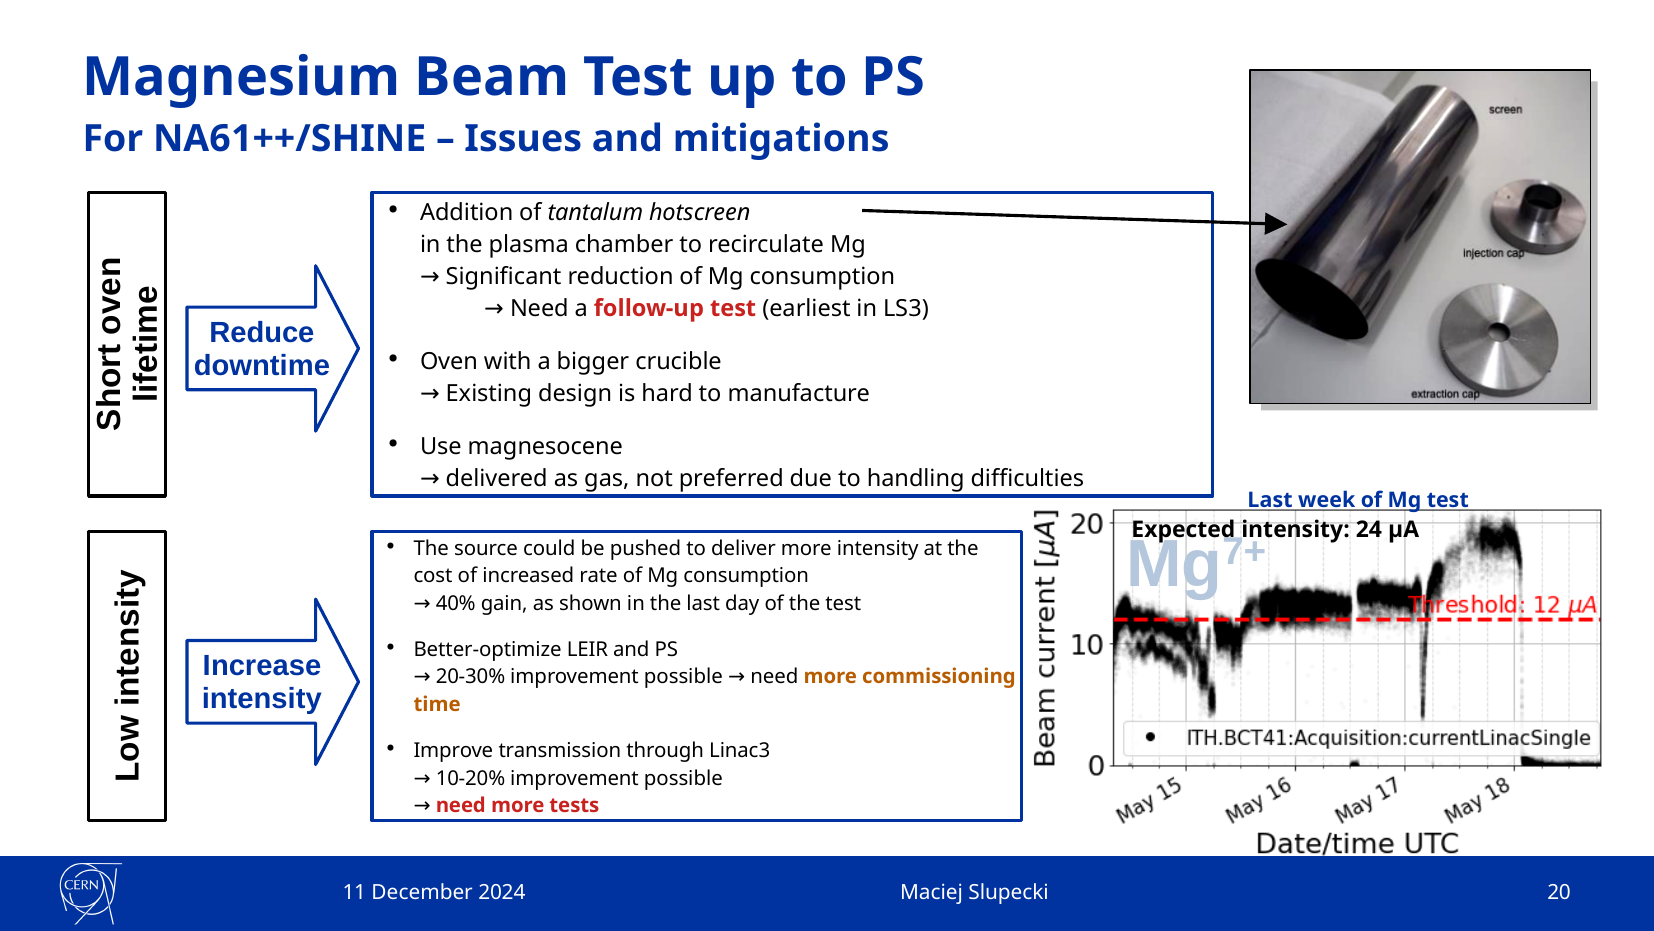

# Magnesium Beam Test up to PS For NA61++/SHINE – Issues and mitigations
Addition of tantalum hotscreen
in the plasma chamber to recirculate Mg
→ Significant reduction of Mg consumption
	→ Need a follow-up test (earliest in LS3)
Oven with a bigger crucible
→ Existing design is hard to manufacture
Use magnesocene
→ delivered as gas, not preferred due to handling difficulties
Reduce
downtime
Short oven
lifetime
Last week of Mg test
Expected intensity: 24 μA
Mg7+
The source could be pushed to deliver more intensity at the cost of increased rate of Mg consumption
→ 40% gain, as shown in the last day of the test
Better-optimize LEIR and PS
→ 20-30% improvement possible → need more commissioning time
Improve transmission through Linac3
→ 10-20% improvement possible
→ need more tests
Increase
intensity
Low intensity
Presenter | Presentation Title
20